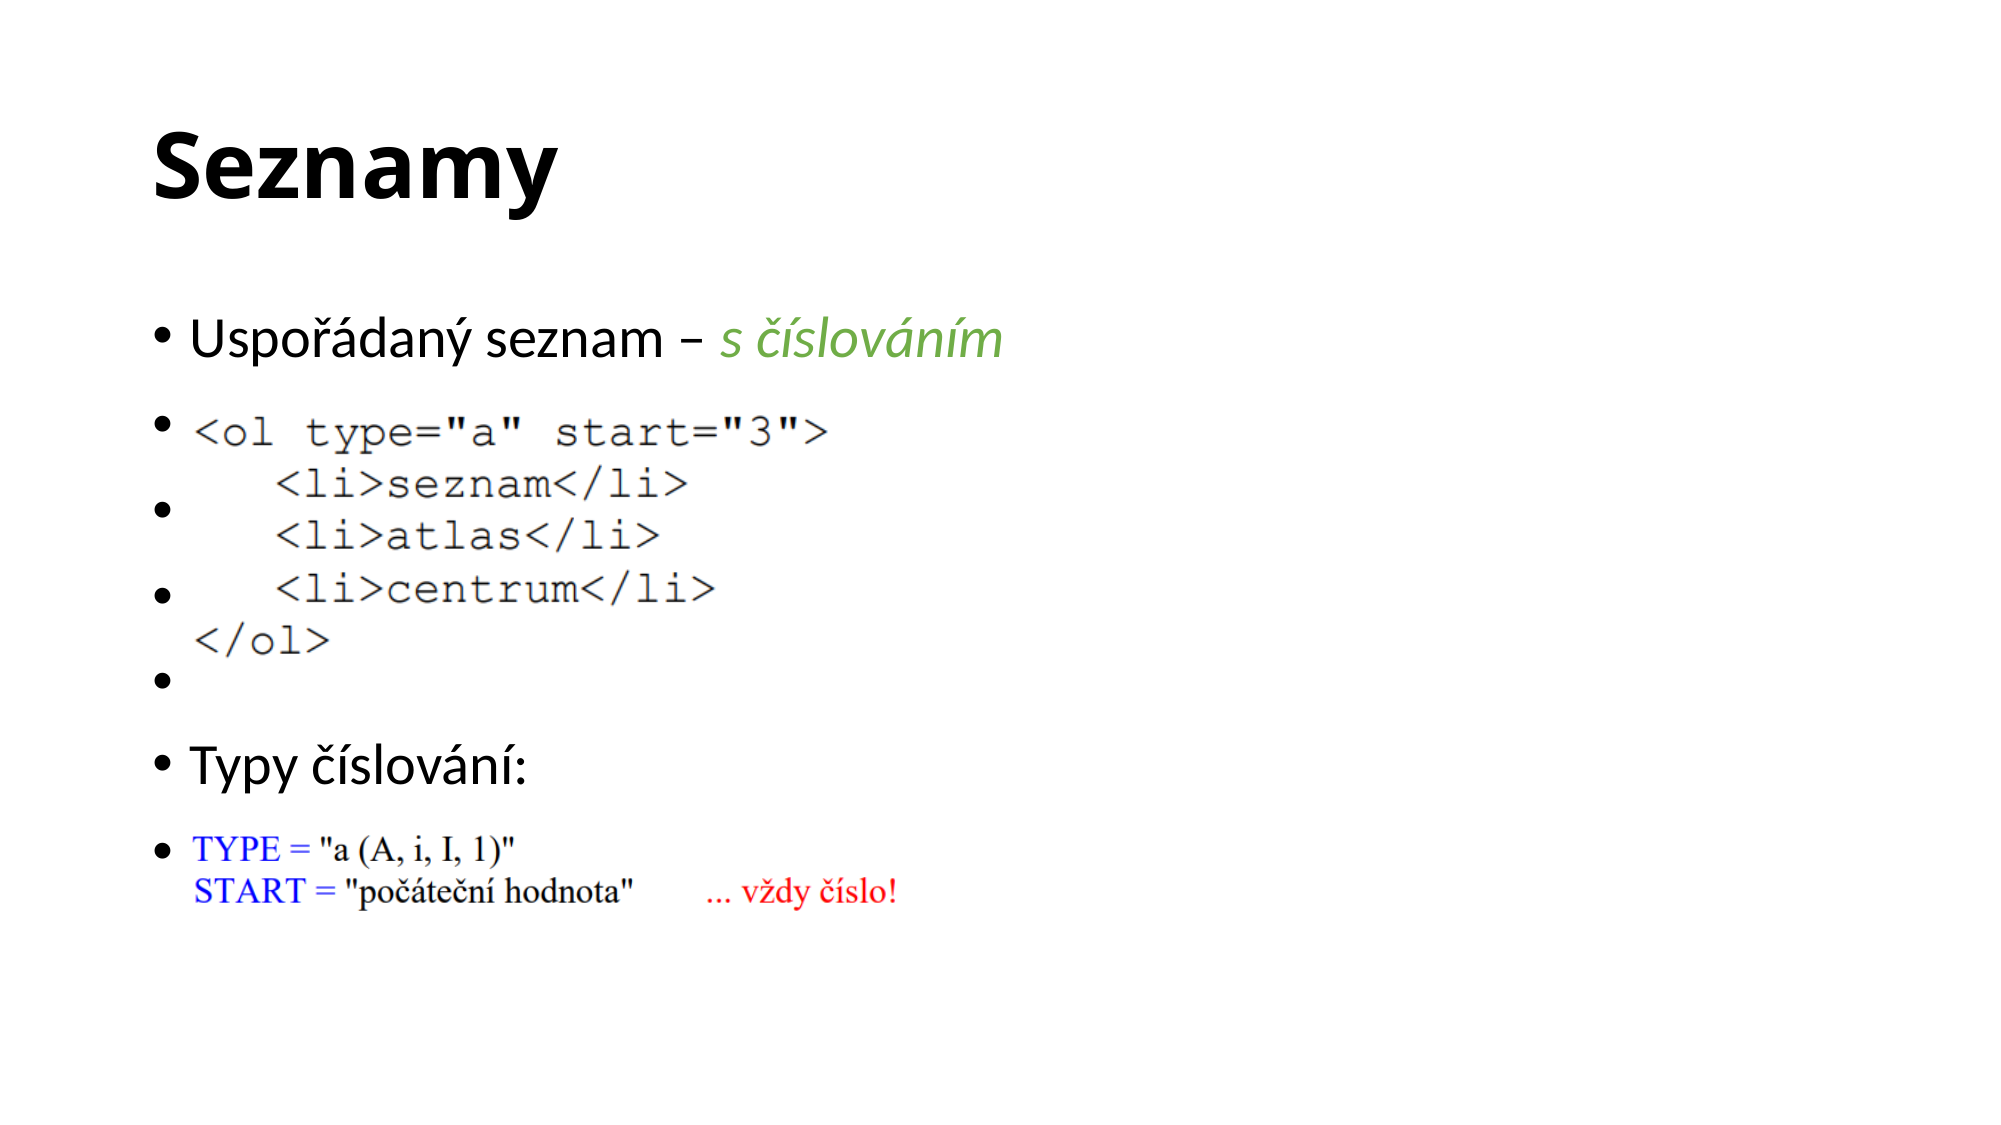

# Seznamy
Uspořádaný seznam – s číslováním
Typy číslování: